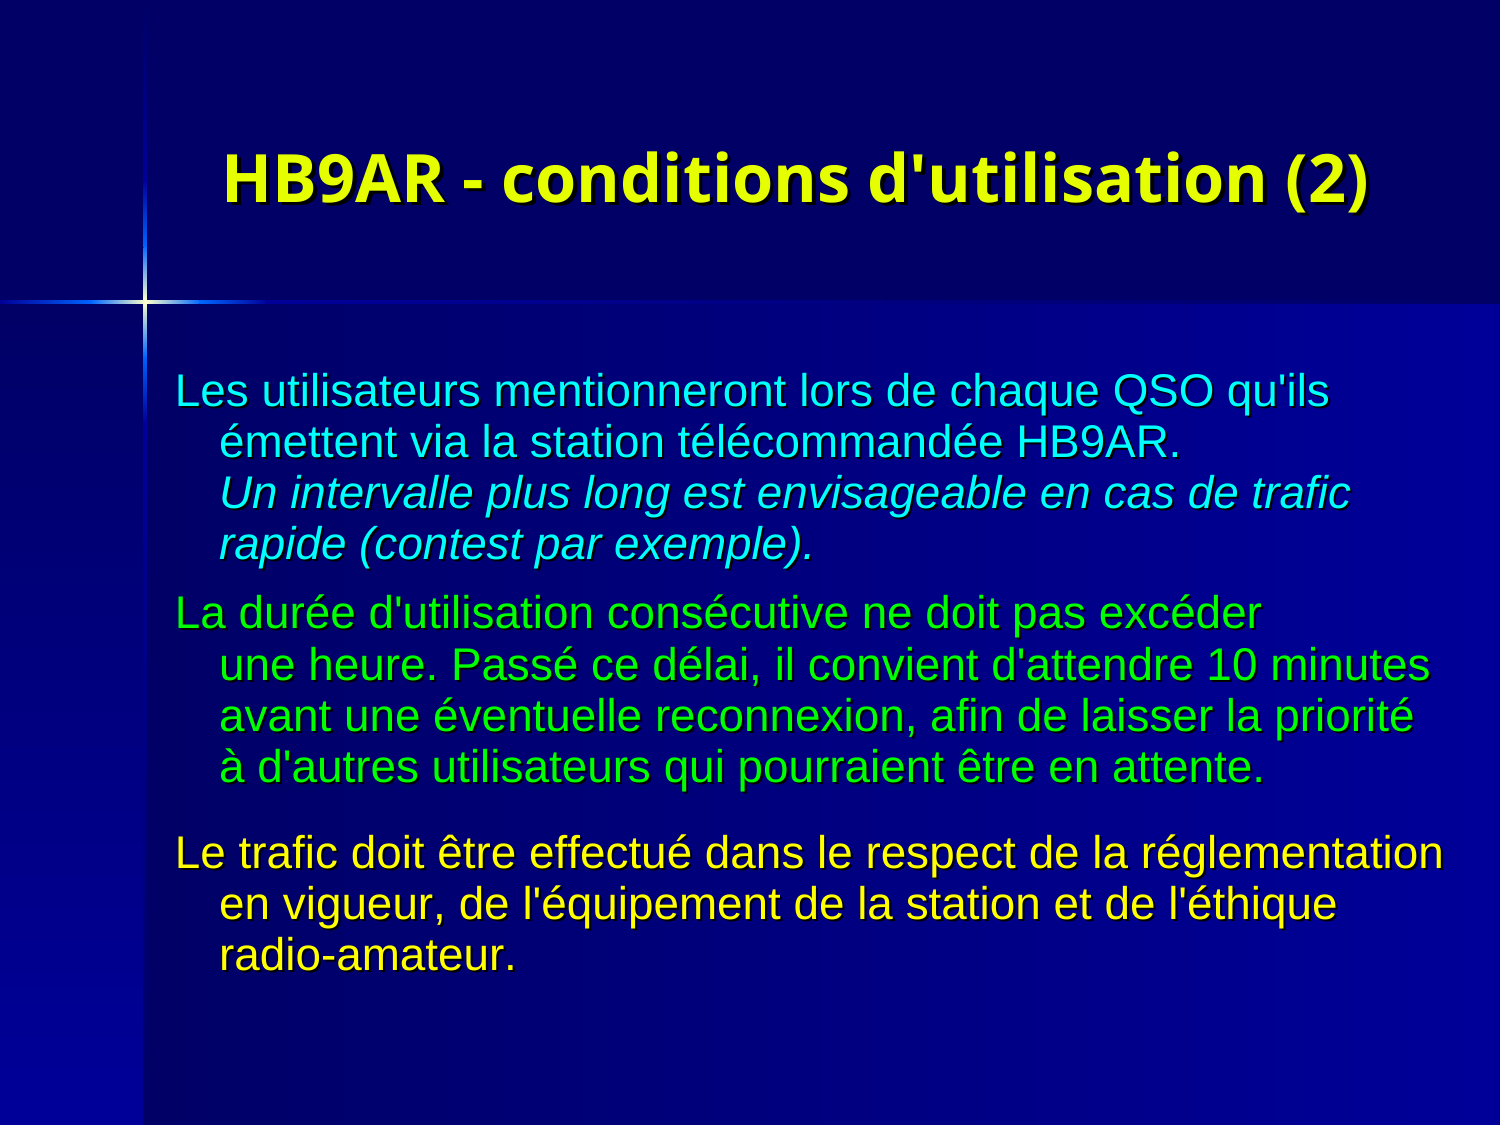

# HB9AR - conditions d'utilisation (2)
Les utilisateurs mentionneront lors de chaque QSO qu'ils émettent via la station télécommandée HB9AR.
Un intervalle plus long est envisageable en cas de trafic rapide (contest par exemple).
La durée d'utilisation consécutive ne doit pas excéder une heure. Passé ce délai, il convient d'attendre 10 minutes avant une éventuelle reconnexion, afin de laisser la priorité à d'autres utilisateurs qui pourraient être en attente.
Le trafic doit être effectué dans le respect de la réglementation en vigueur, de l'équipement de la station et de l'éthique radio-amateur.